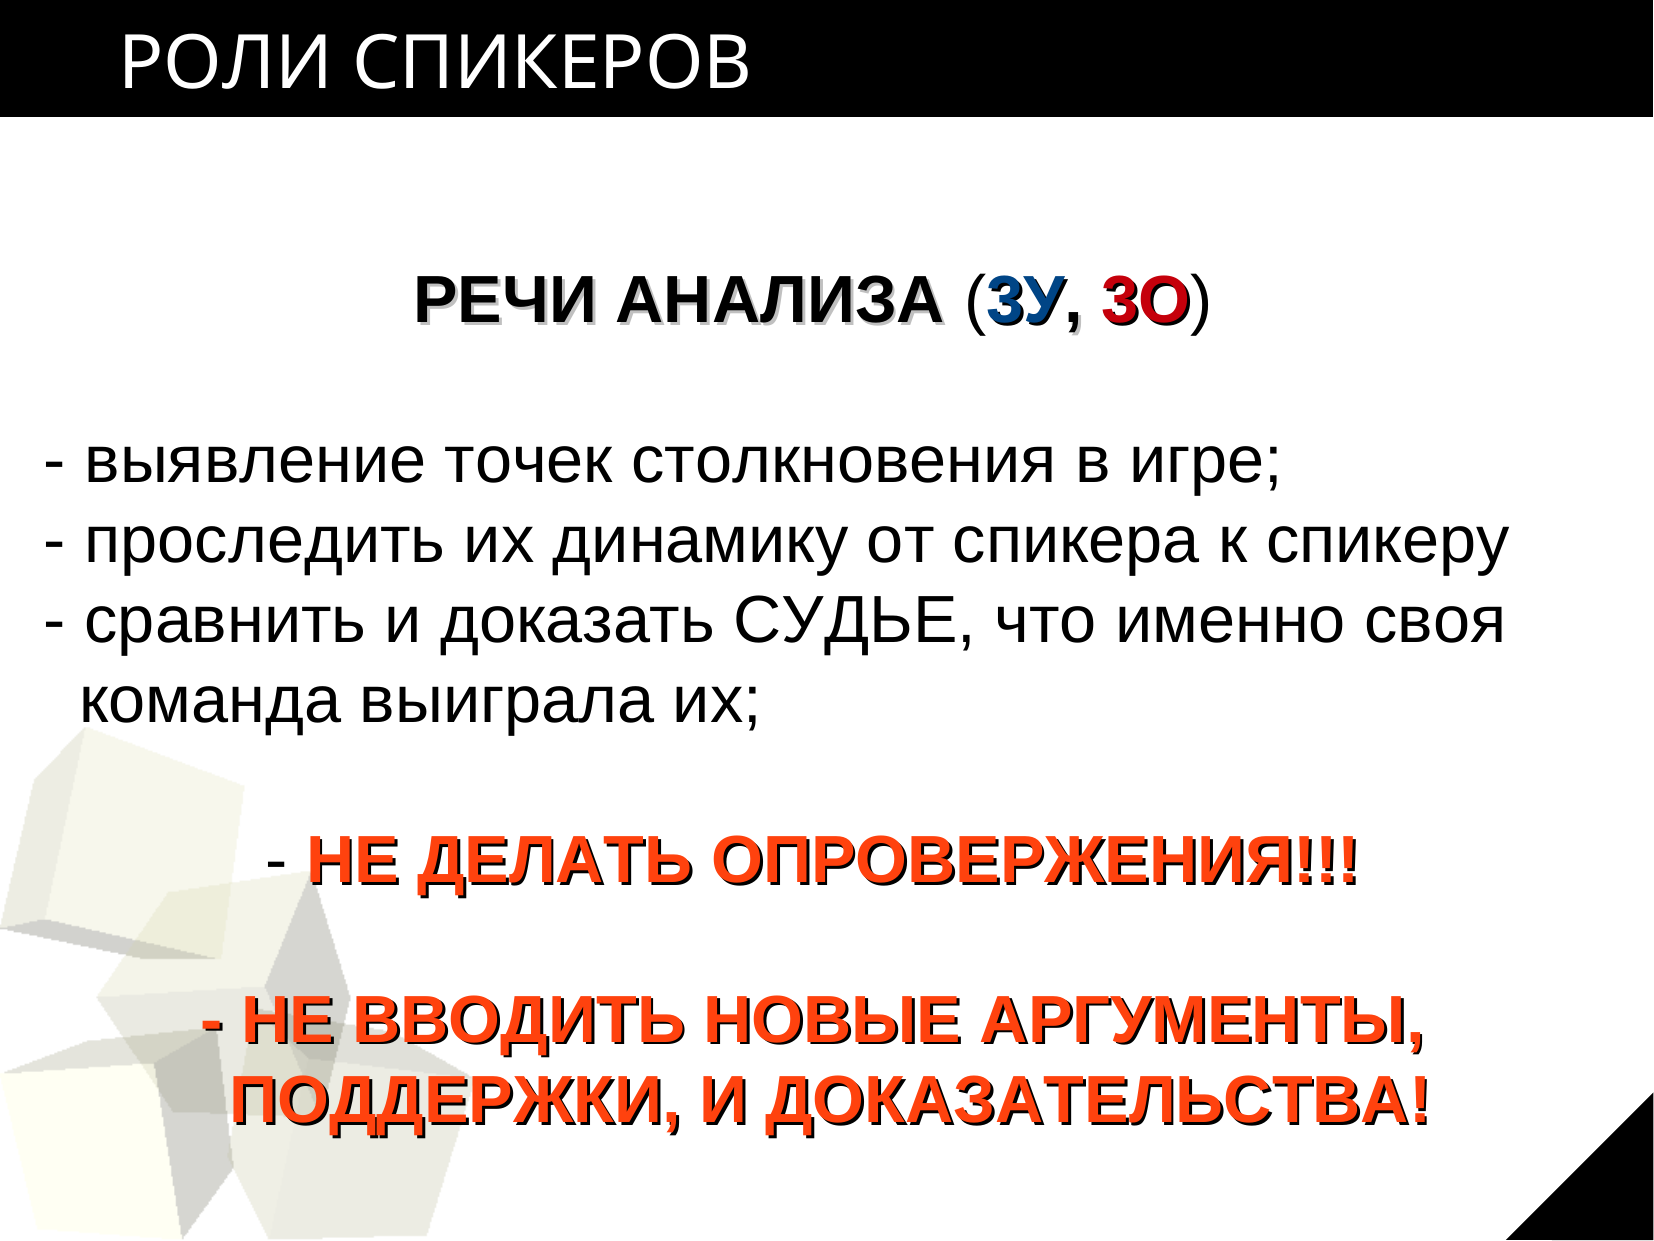

# РОЛИ СПИКЕРОВ
РЕЧИ АНАЛИЗА (3У, 3О)
- выявление точек столкновения в игре;
- проследить их динамику от спикера к спикеру
- сравнить и доказать СУДЬЕ, что именно своя команда выиграла их;
- НЕ ДЕЛАТЬ ОПРОВЕРЖЕНИЯ!!!
- НЕ ВВОДИТЬ НОВЫЕ АРГУМЕНТЫ, ПОДДЕРЖКИ, И ДОКАЗАТЕЛЬСТВА!